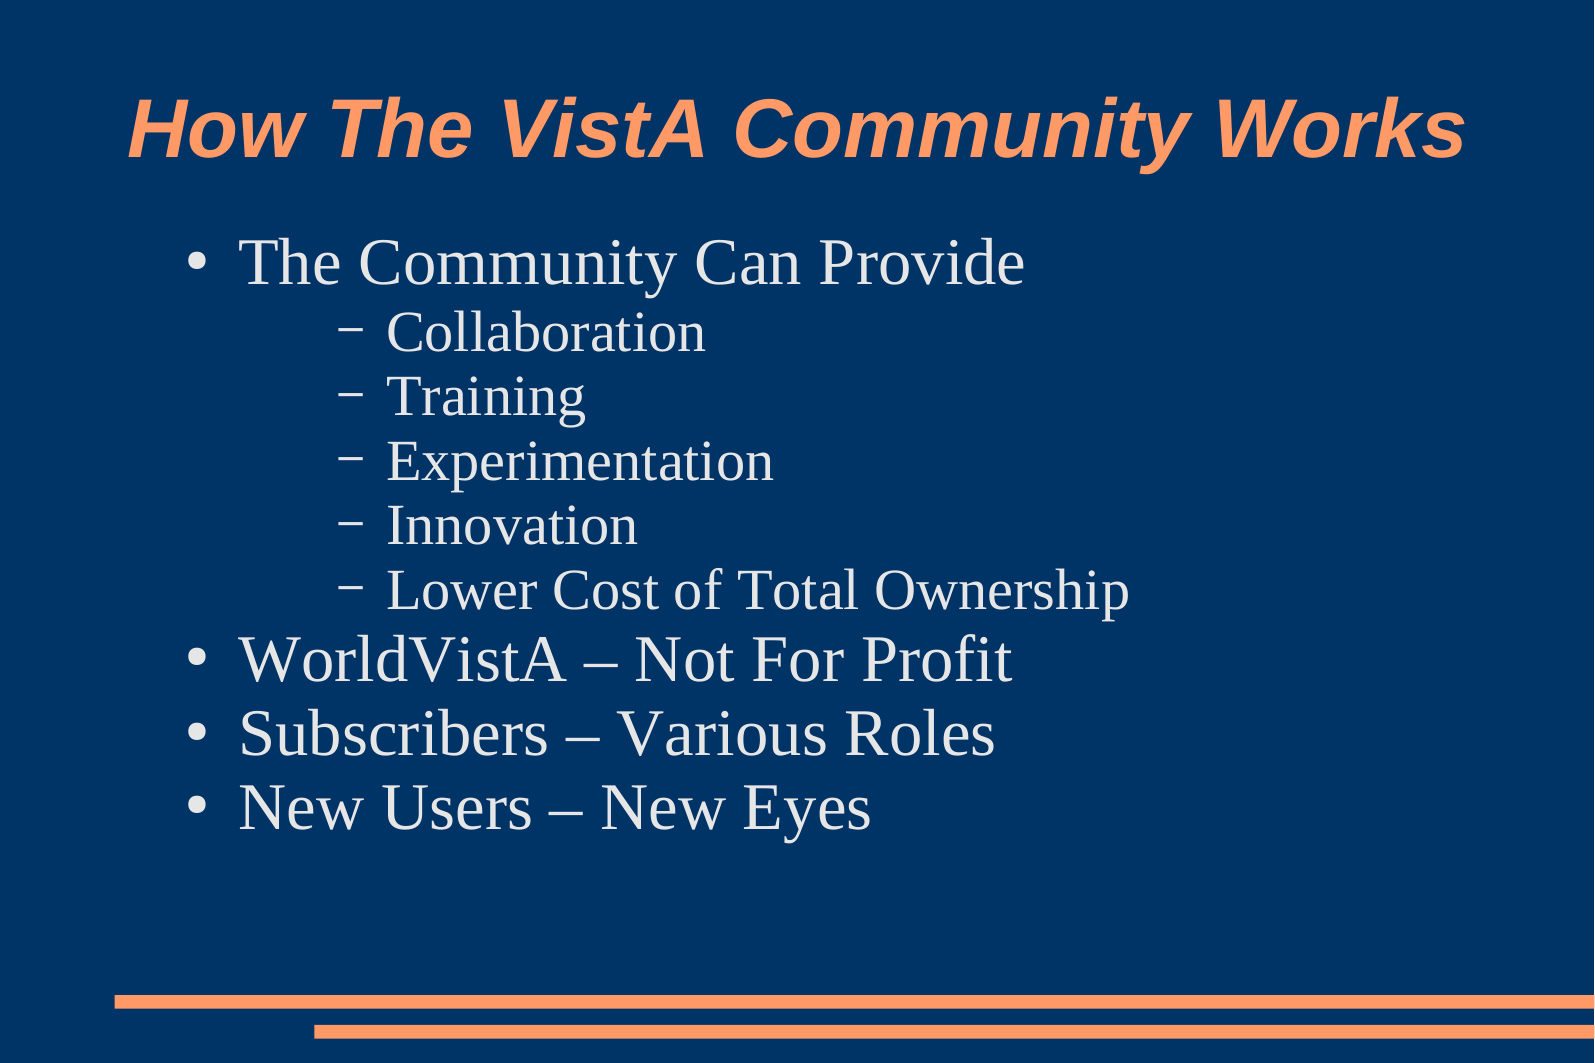

# How The VistA Community Works
The Community Can Provide
Collaboration
Training
Experimentation
Innovation
Lower Cost of Total Ownership
WorldVistA – Not For Profit
Subscribers – Various Roles
New Users – New Eyes